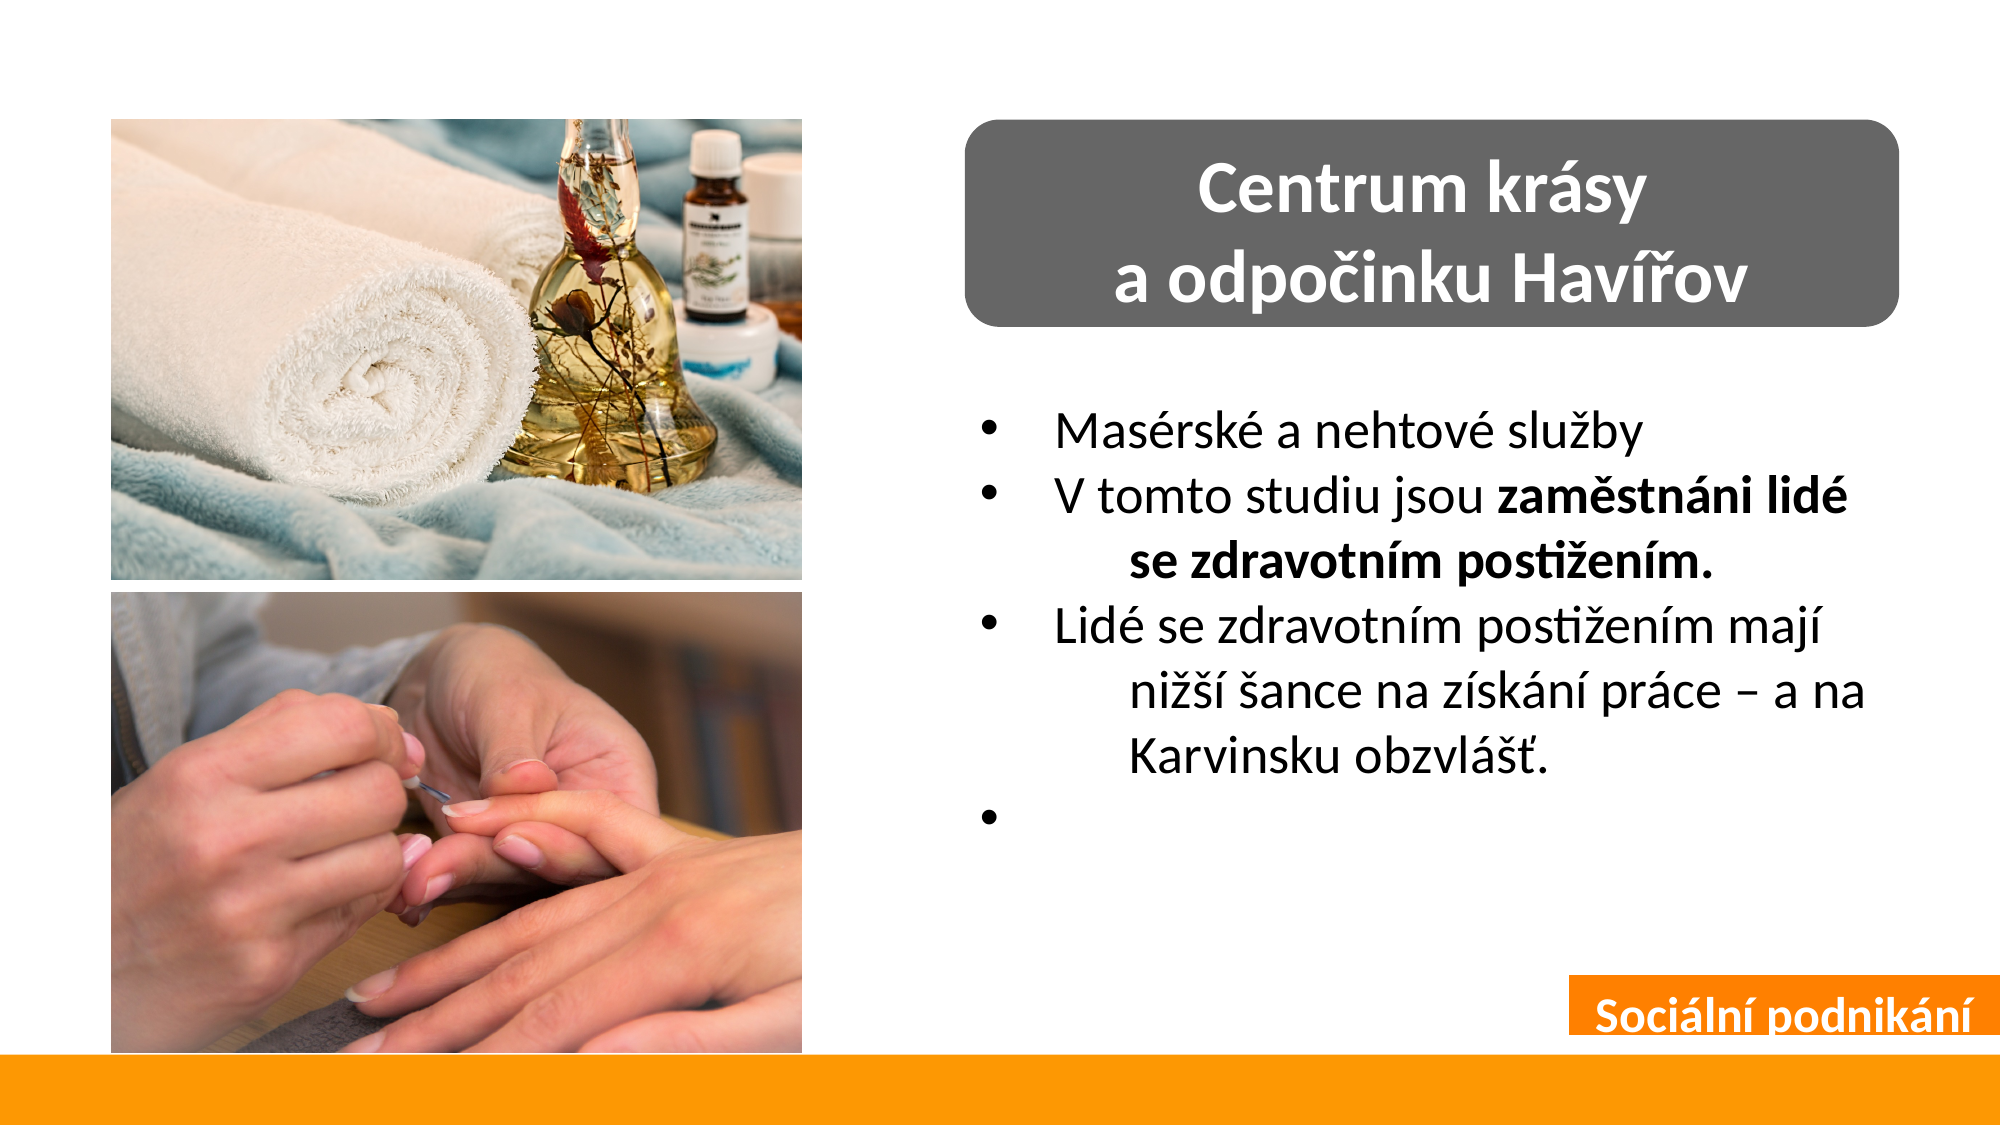

Centrum krásy
a odpočinku Havířov
Masérské a nehtové služby
V tomto studiu jsou zaměstnáni lidé se zdravotním postižením.
Lidé se zdravotním postižením mají nižší šance na získání práce – a na Karvinsku obzvlášť.
Sociální podnikání